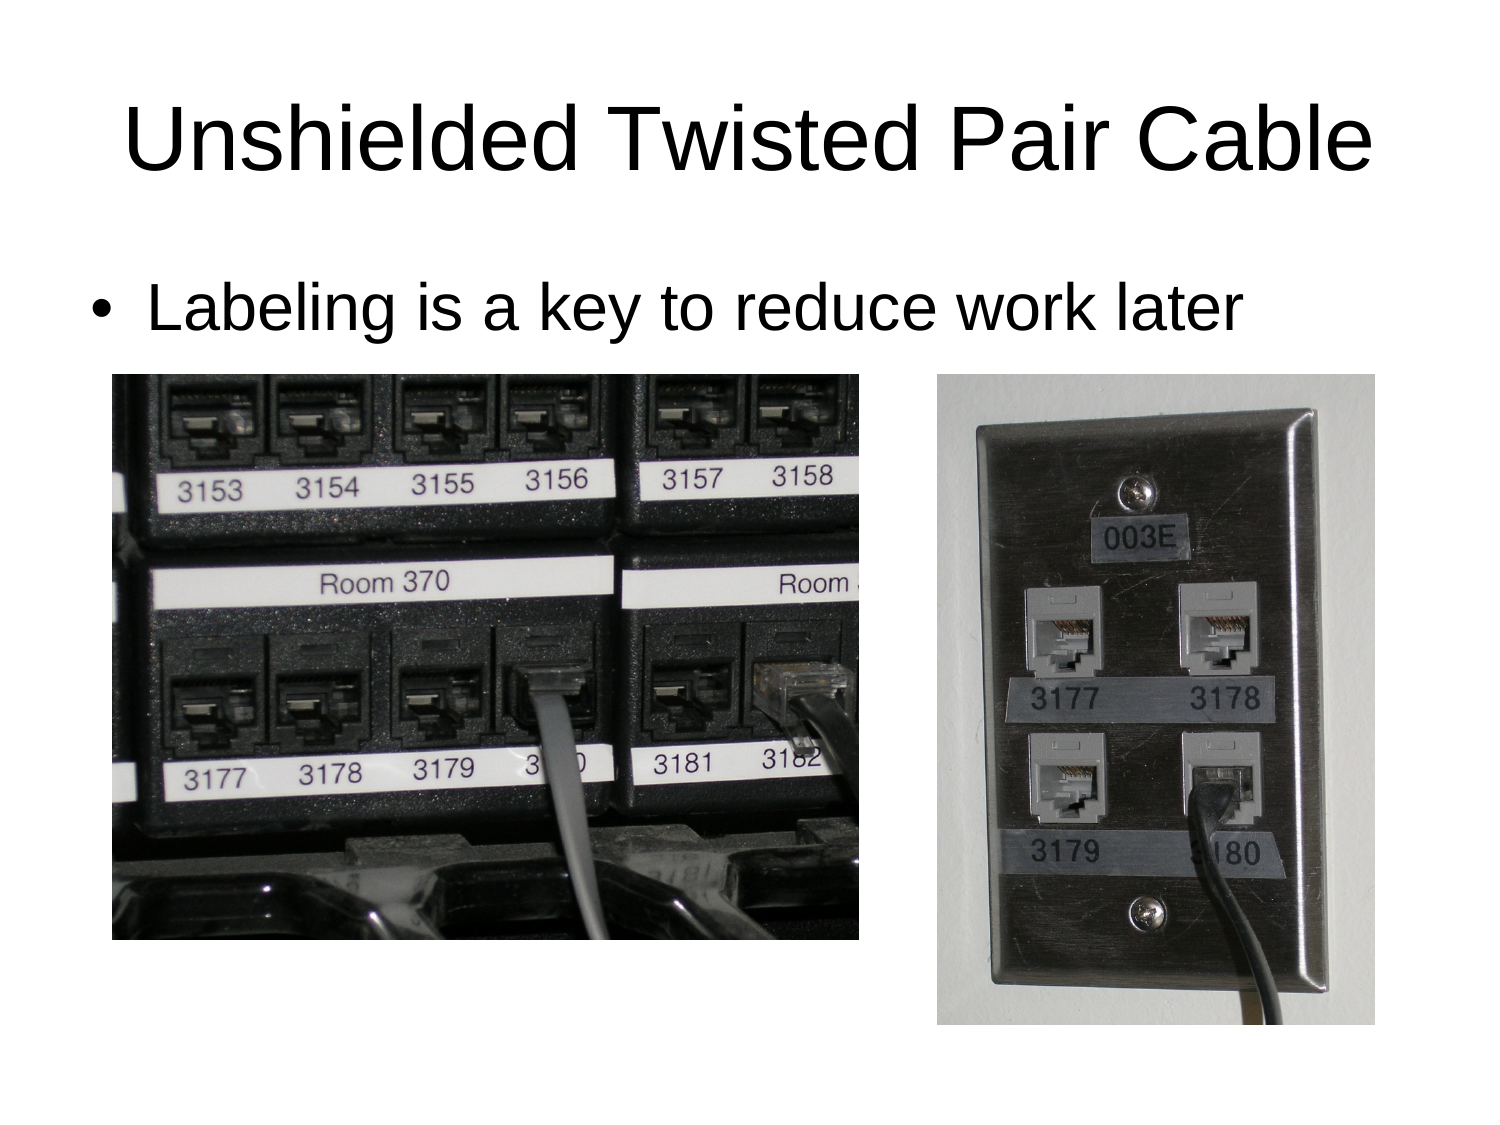

# Unshielded Twisted Pair Cable
Labeling is a key to reduce work later